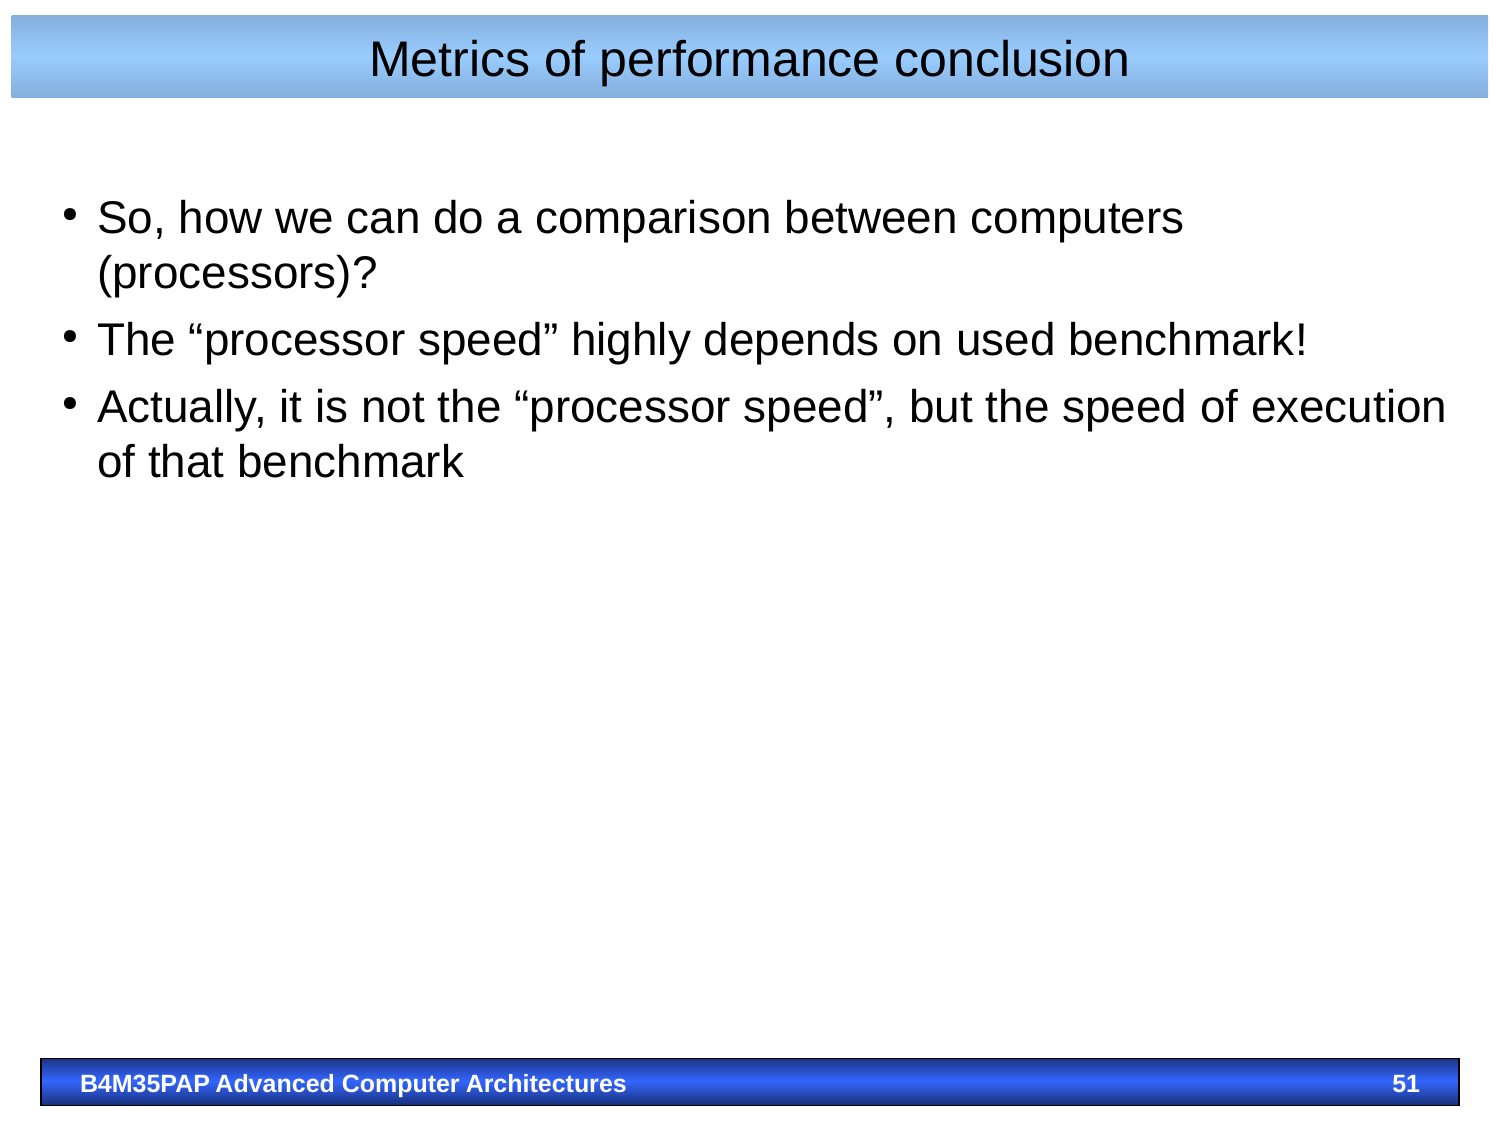

# Metrics of performance conclusion
So, how we can do a comparison between computers (processors)?
The “processor speed” highly depends on used benchmark!
Actually, it is not the “processor speed”, but the speed of execution of that benchmark